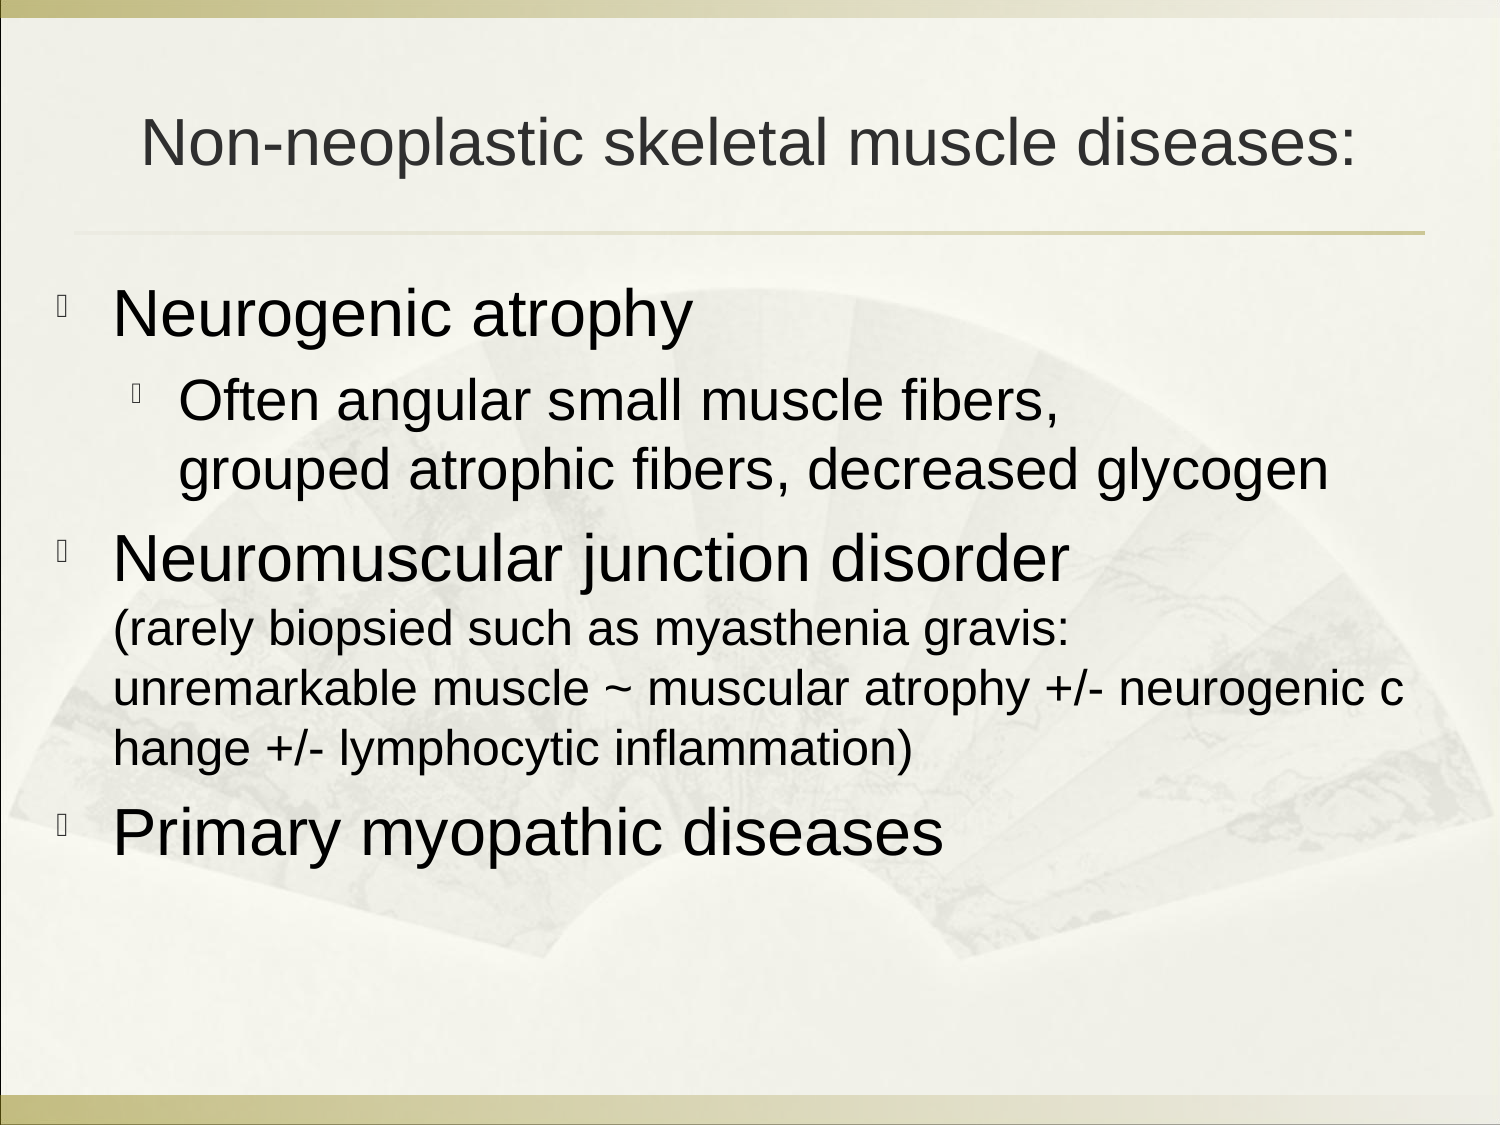

# Non-neoplastic skeletal muscle diseases:
Neurogenic atrophy
Often angular small muscle fibers,
grouped atrophic fibers, decreased glycogen
Neuromuscular junction disorder
(rarely biopsied such as myasthenia gravis:
unremarkable muscle ~ muscular atrophy +/- neurogenic change +/- lymphocytic inflammation)
Primary myopathic diseases